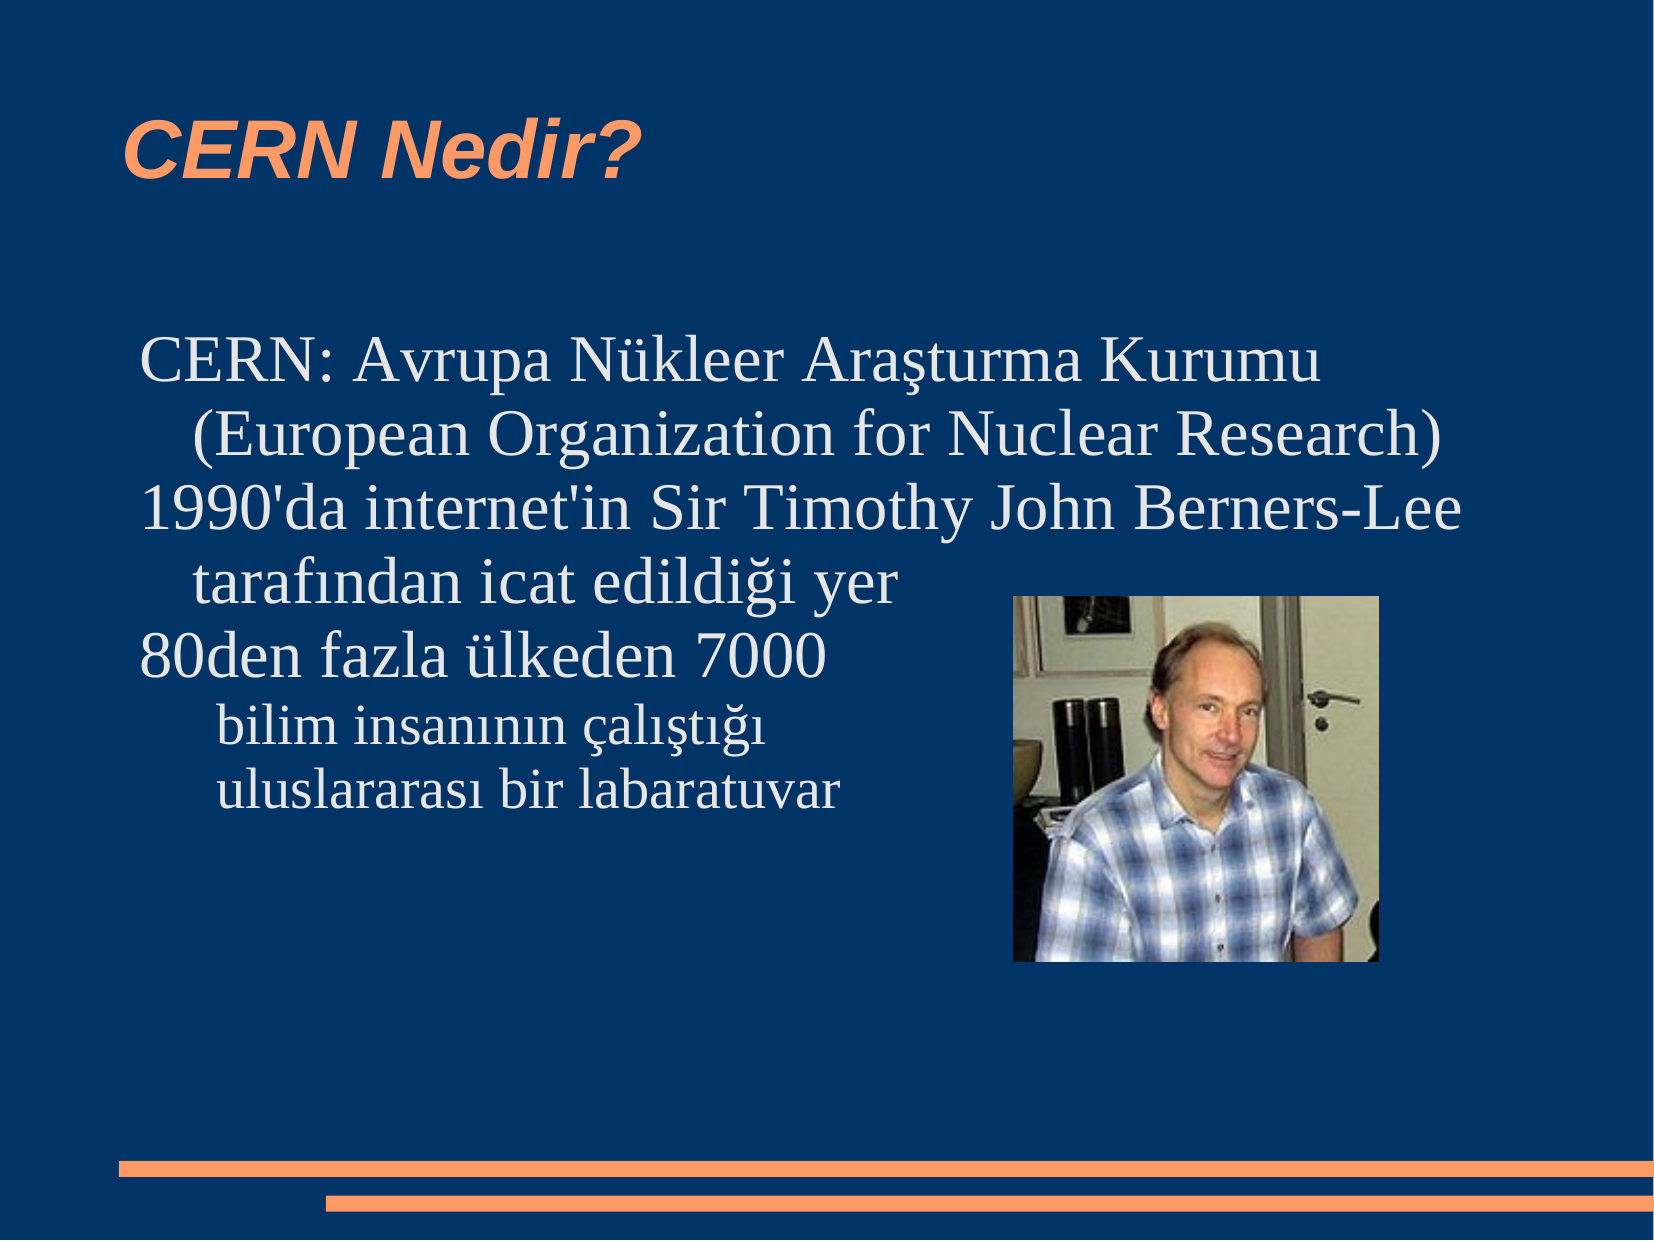

# CERN Nedir?
CERN: Avrupa Nükleer Araşturma Kurumu (European Organization for Nuclear Research)
1990'da internet'in Sir Timothy John Berners-Lee tarafından icat edildiği yer
80den fazla ülkeden 7000
bilim insanının çalıştığı
uluslararası bir labaratuvar